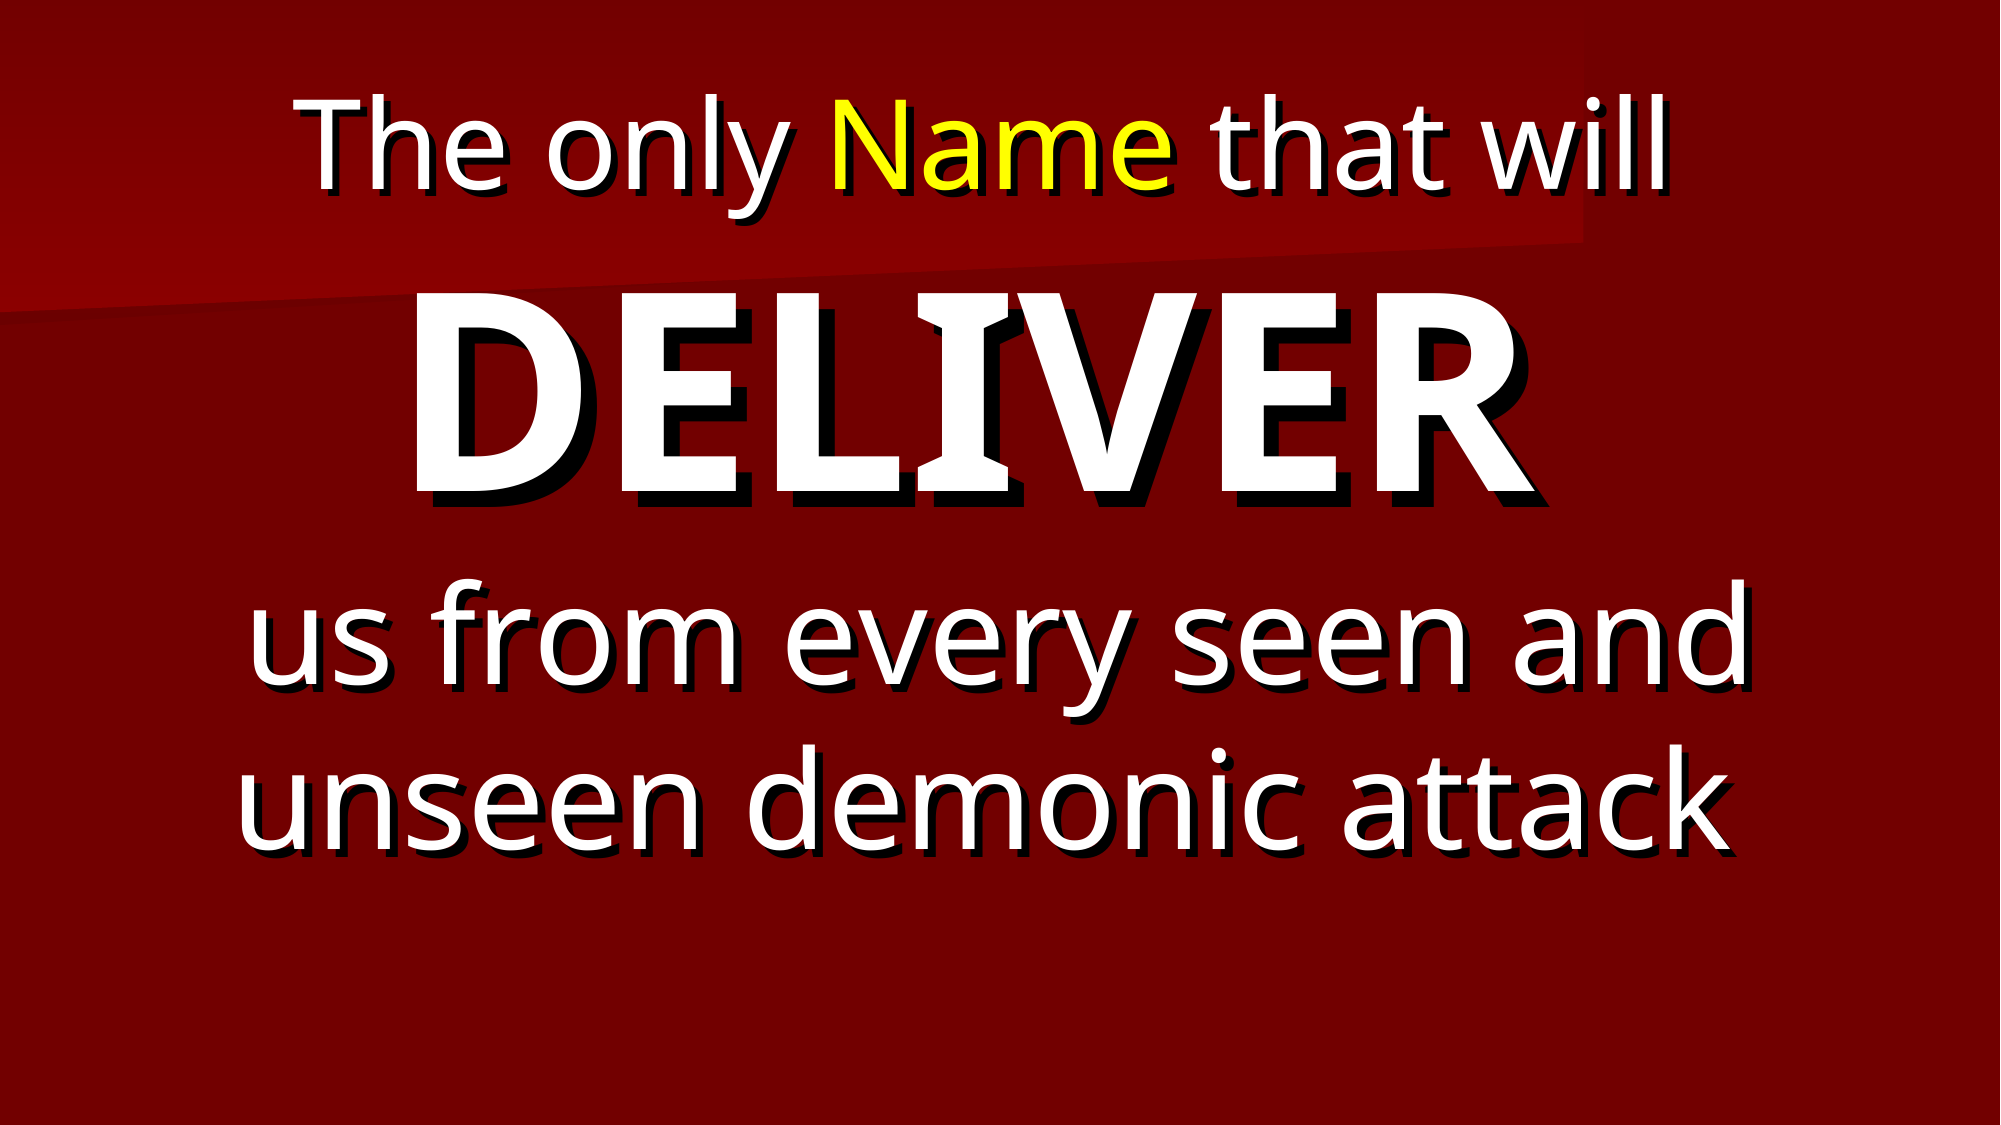

# The only Name that will DELIVER us from every seen and unseen demonic attack